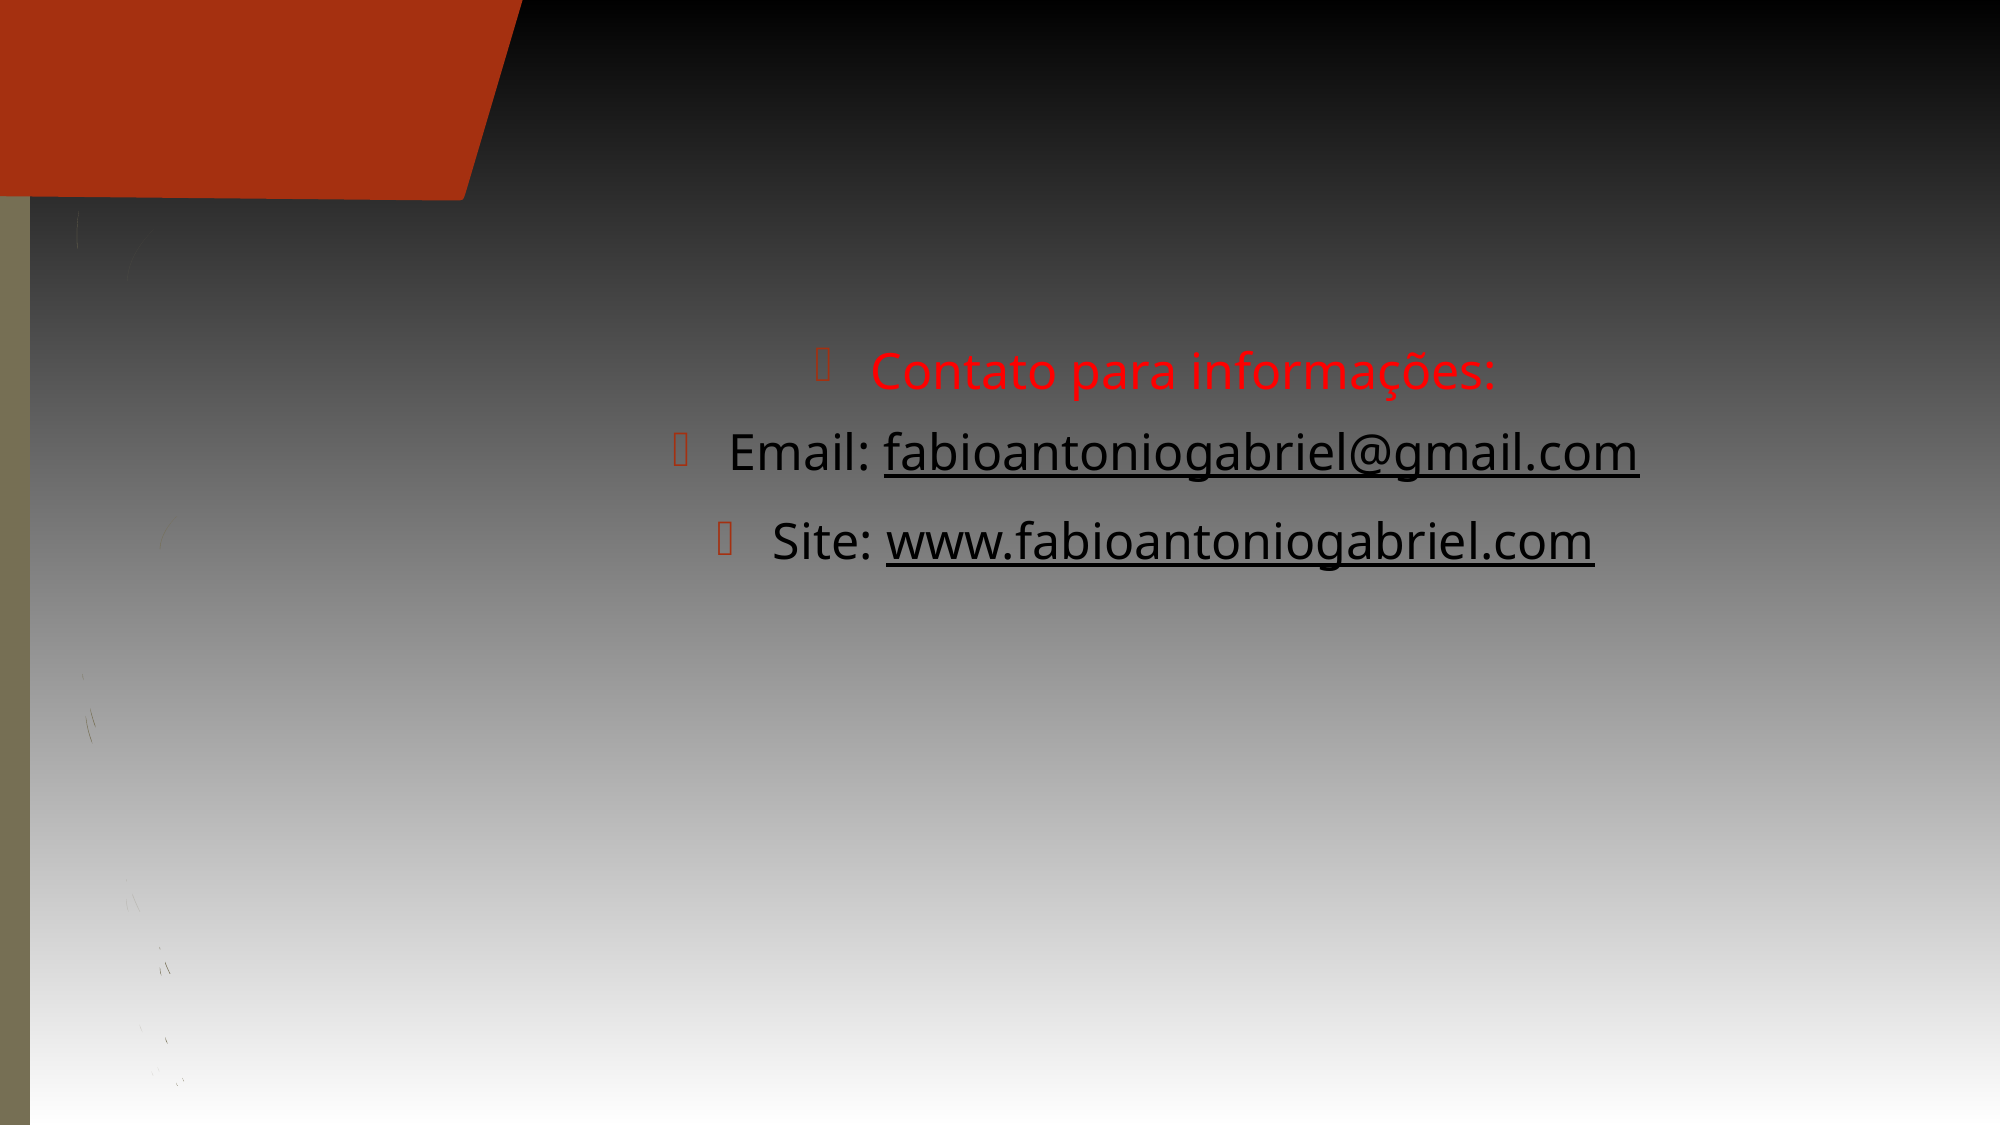

# Contato para informações:
Email: fabioantoniogabriel@gmail.com
Site: www.fabioantoniogabriel.com